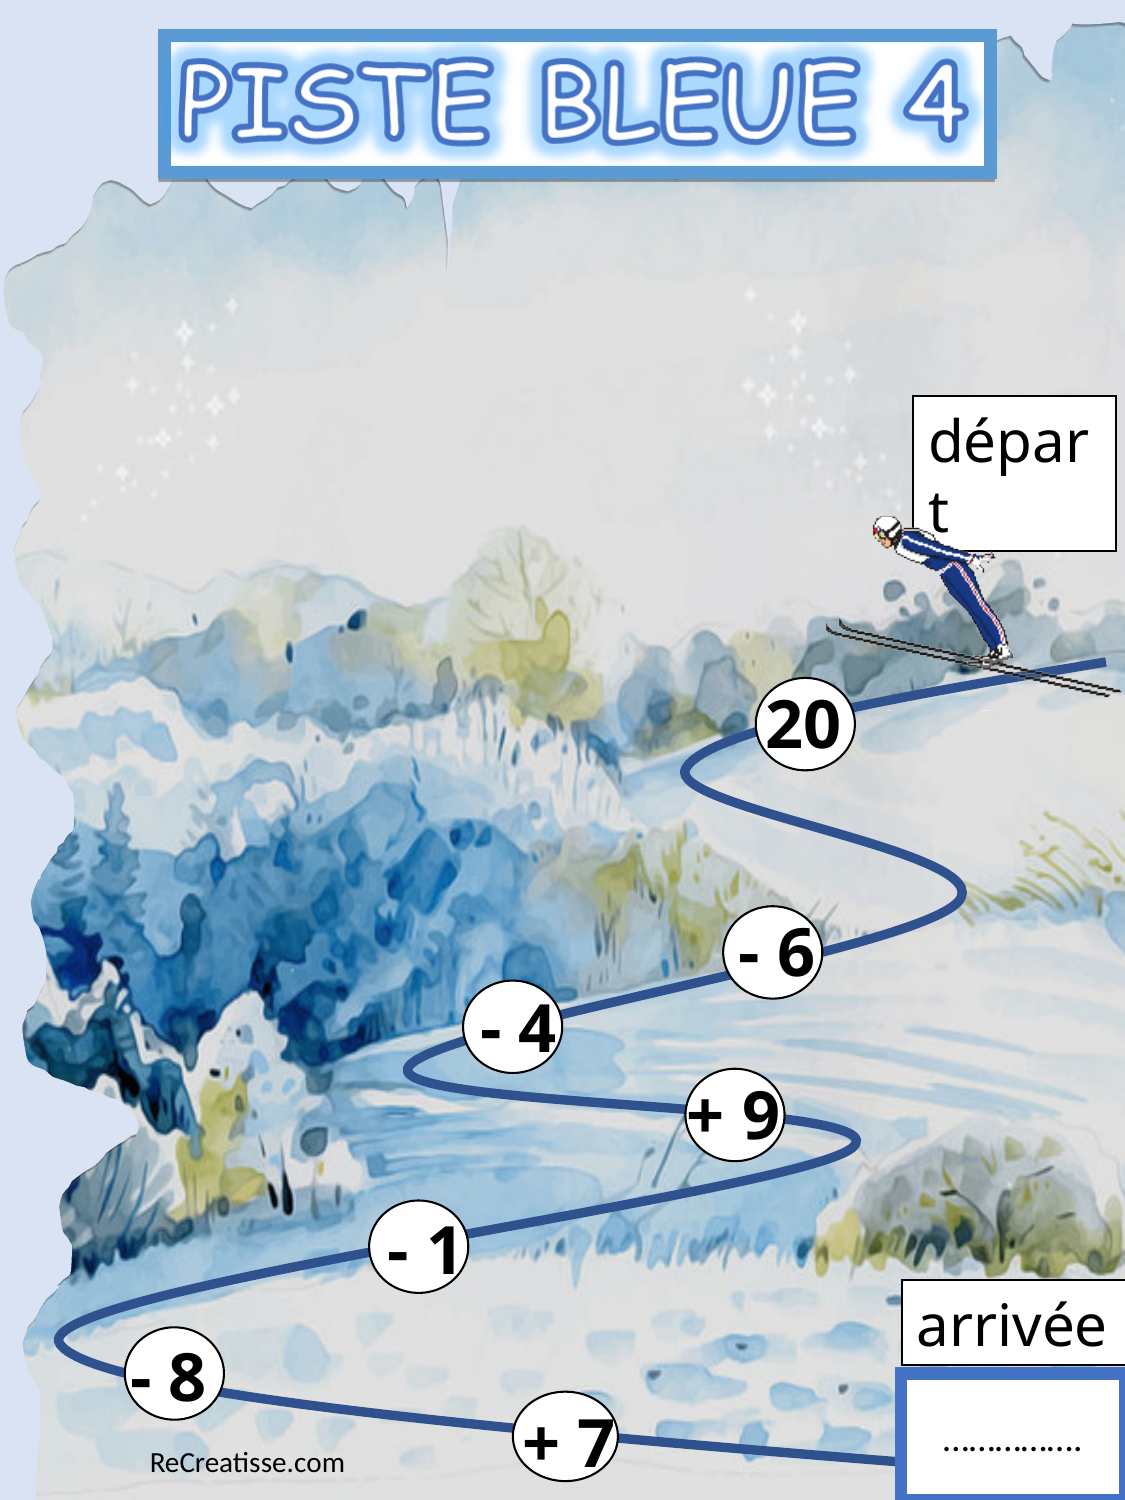

départ
20
- 6
 - 4
+ 9
 - 1
arrivée
- 8
…………….
+ 7
ReCreatisse.com